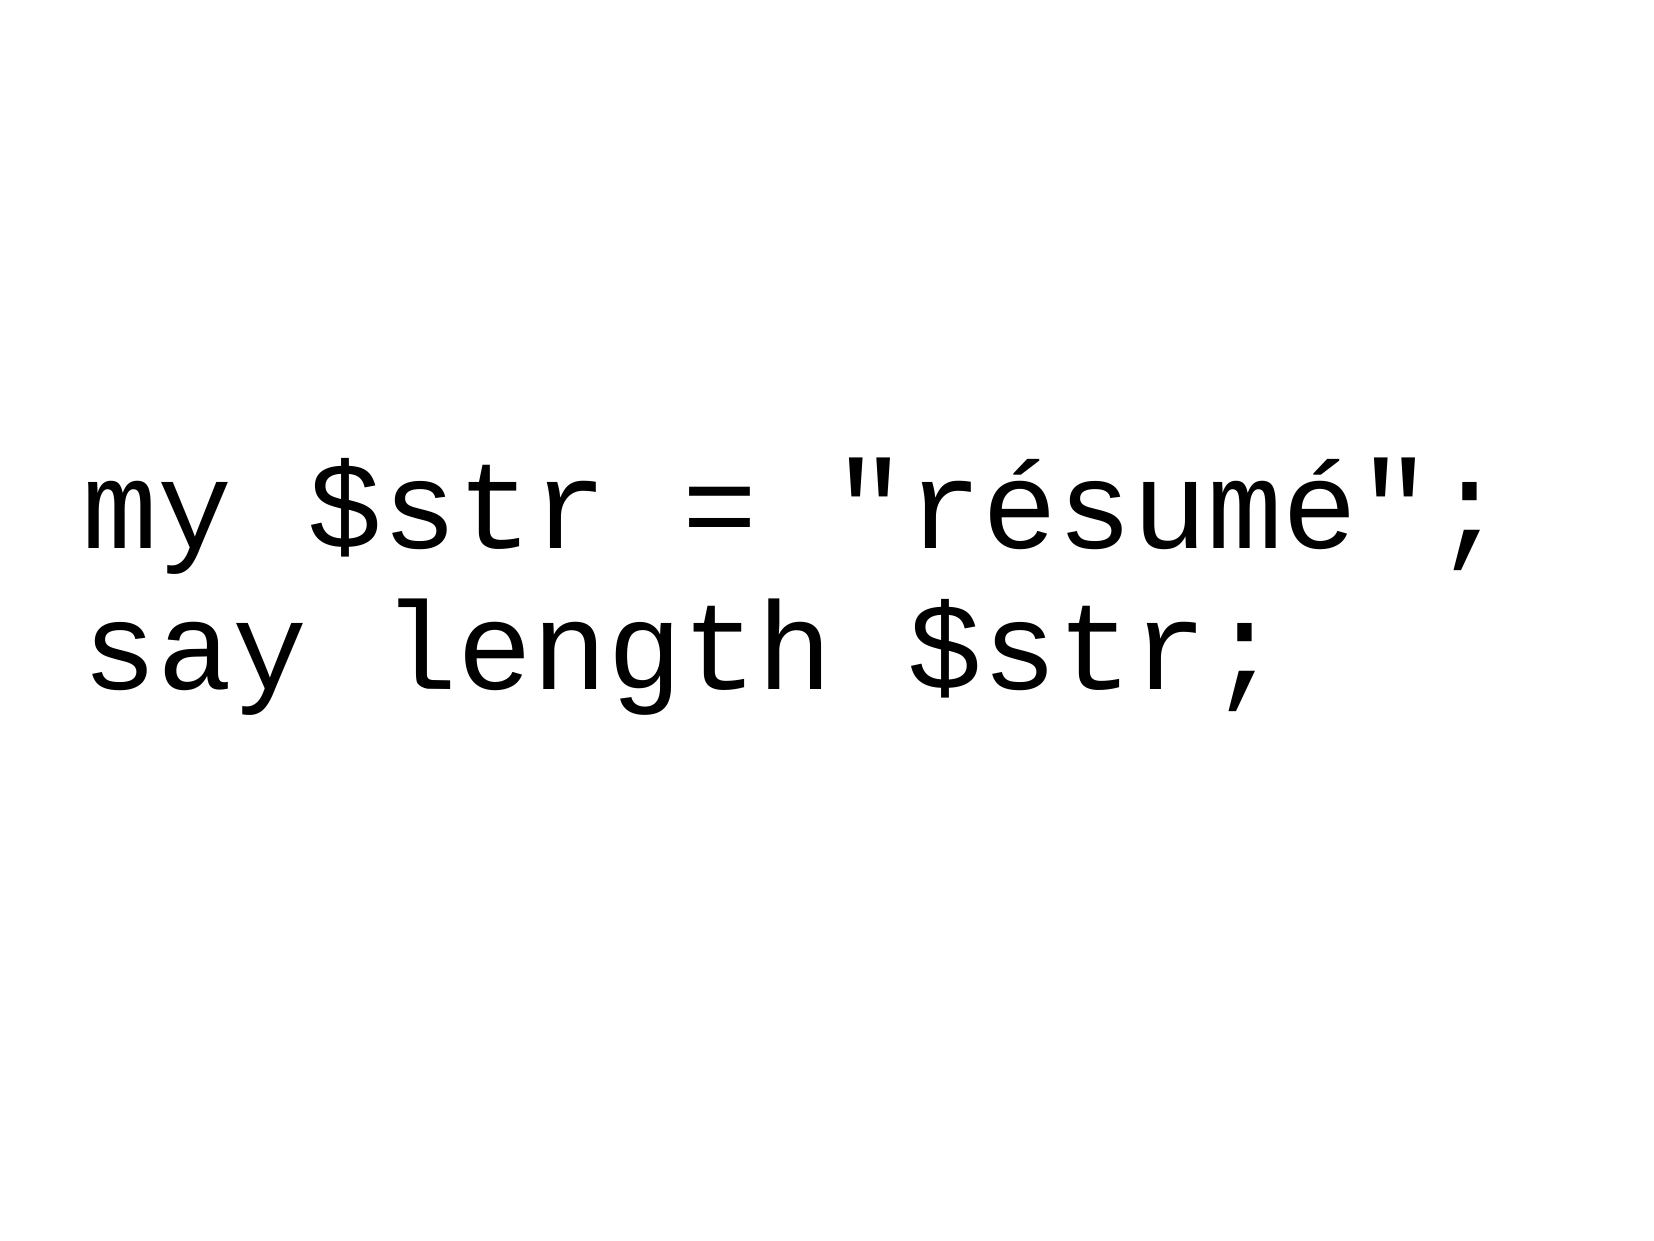

# my $str = "résumé"; say length $str;